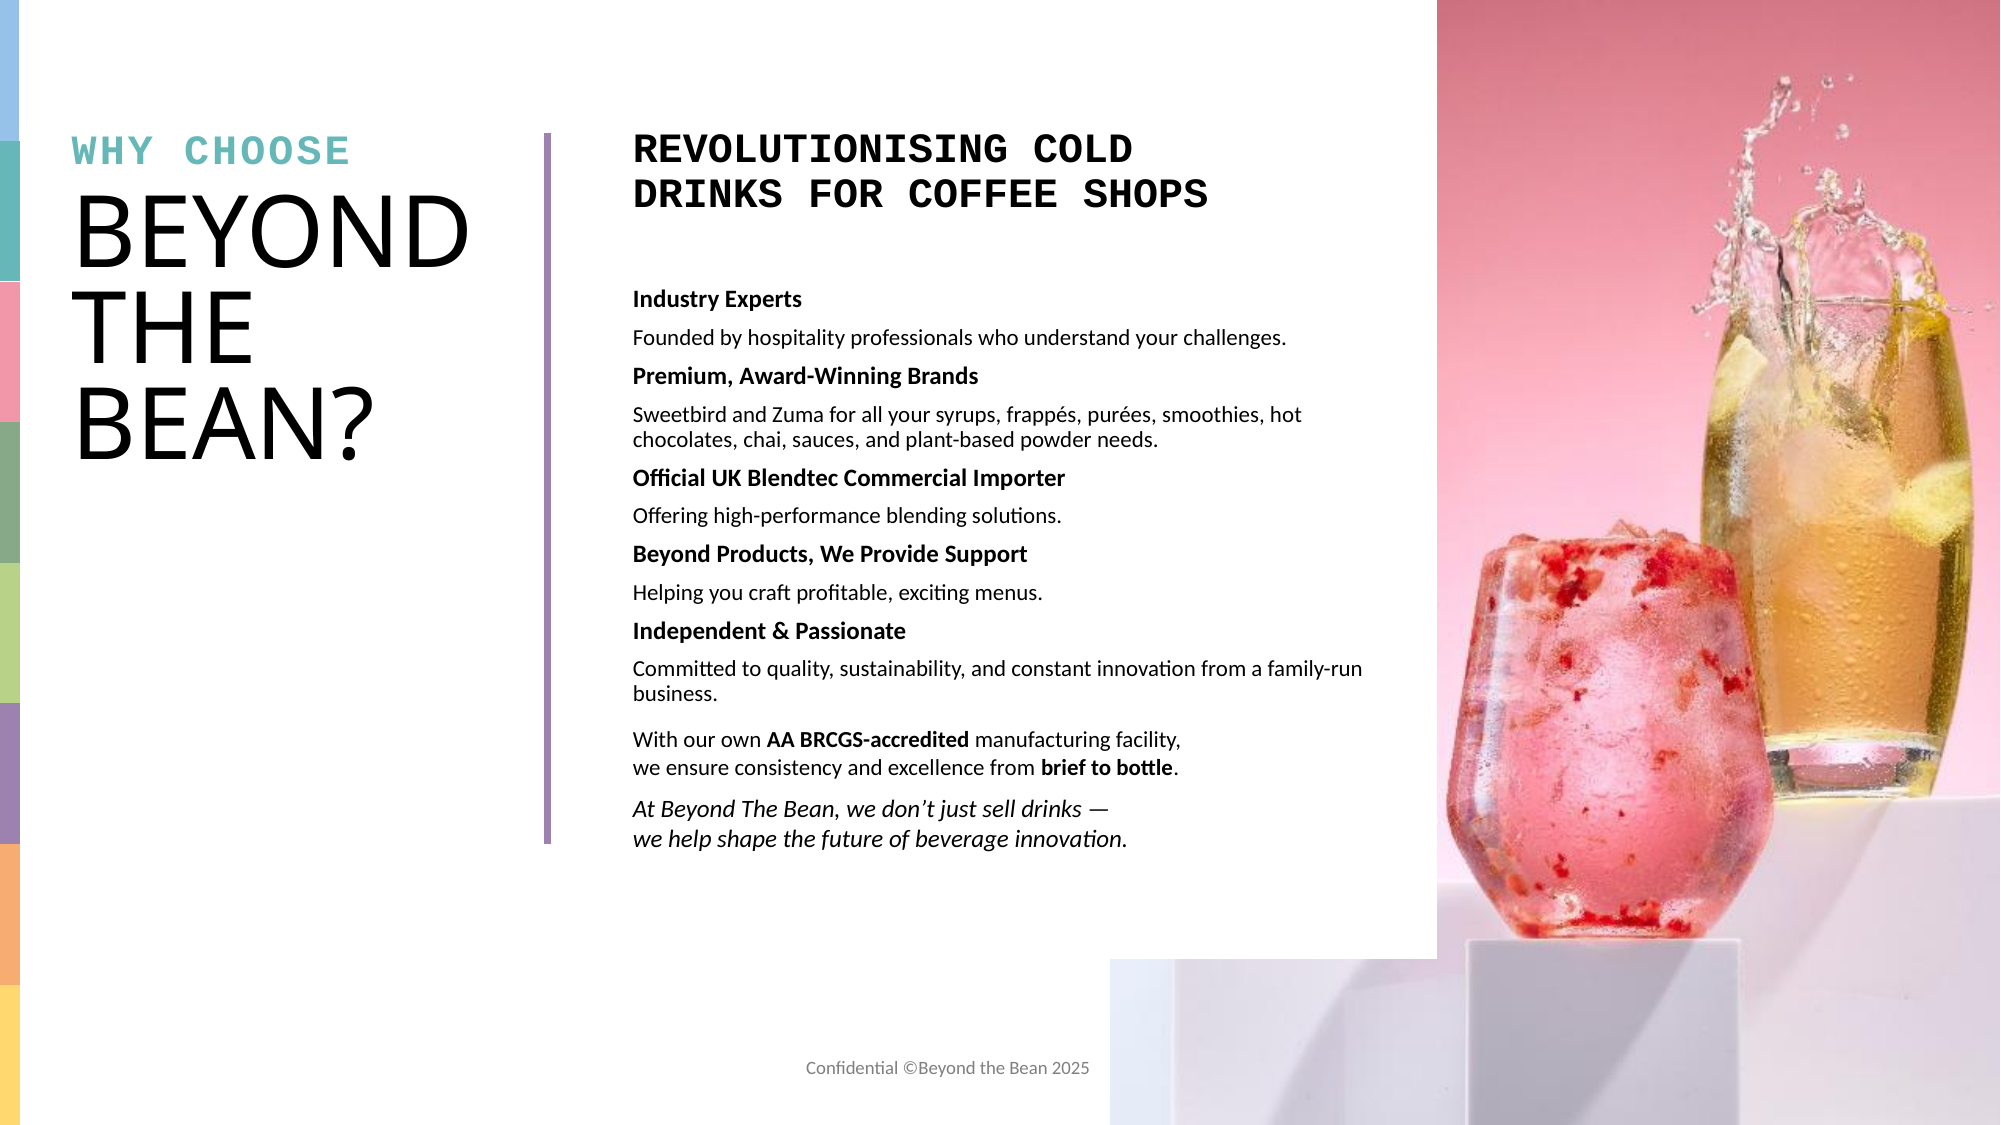

Revolutionising Cold
Drinks for Coffee Shops
WHY choose
Beyond The Bean?
Industry Experts
Founded by hospitality professionals who understand your challenges.
Premium, Award-Winning Brands
Sweetbird and Zuma for all your syrups, frappés, purées, smoothies, hot chocolates, chai, sauces, and plant-based powder needs.
Official UK Blendtec Commercial Importer
Offering high-performance blending solutions.
Beyond Products, We Provide Support
Helping you craft profitable, exciting menus.
Independent & Passionate
Committed to quality, sustainability, and constant innovation from a family-run business.
With our own AA BRCGS-accredited manufacturing facility,
we ensure consistency and excellence from brief to bottle.
At Beyond The Bean, we don’t just sell drinks —
we help shape the future of beverage innovation.
Confidential ©Beyond the Bean 2025